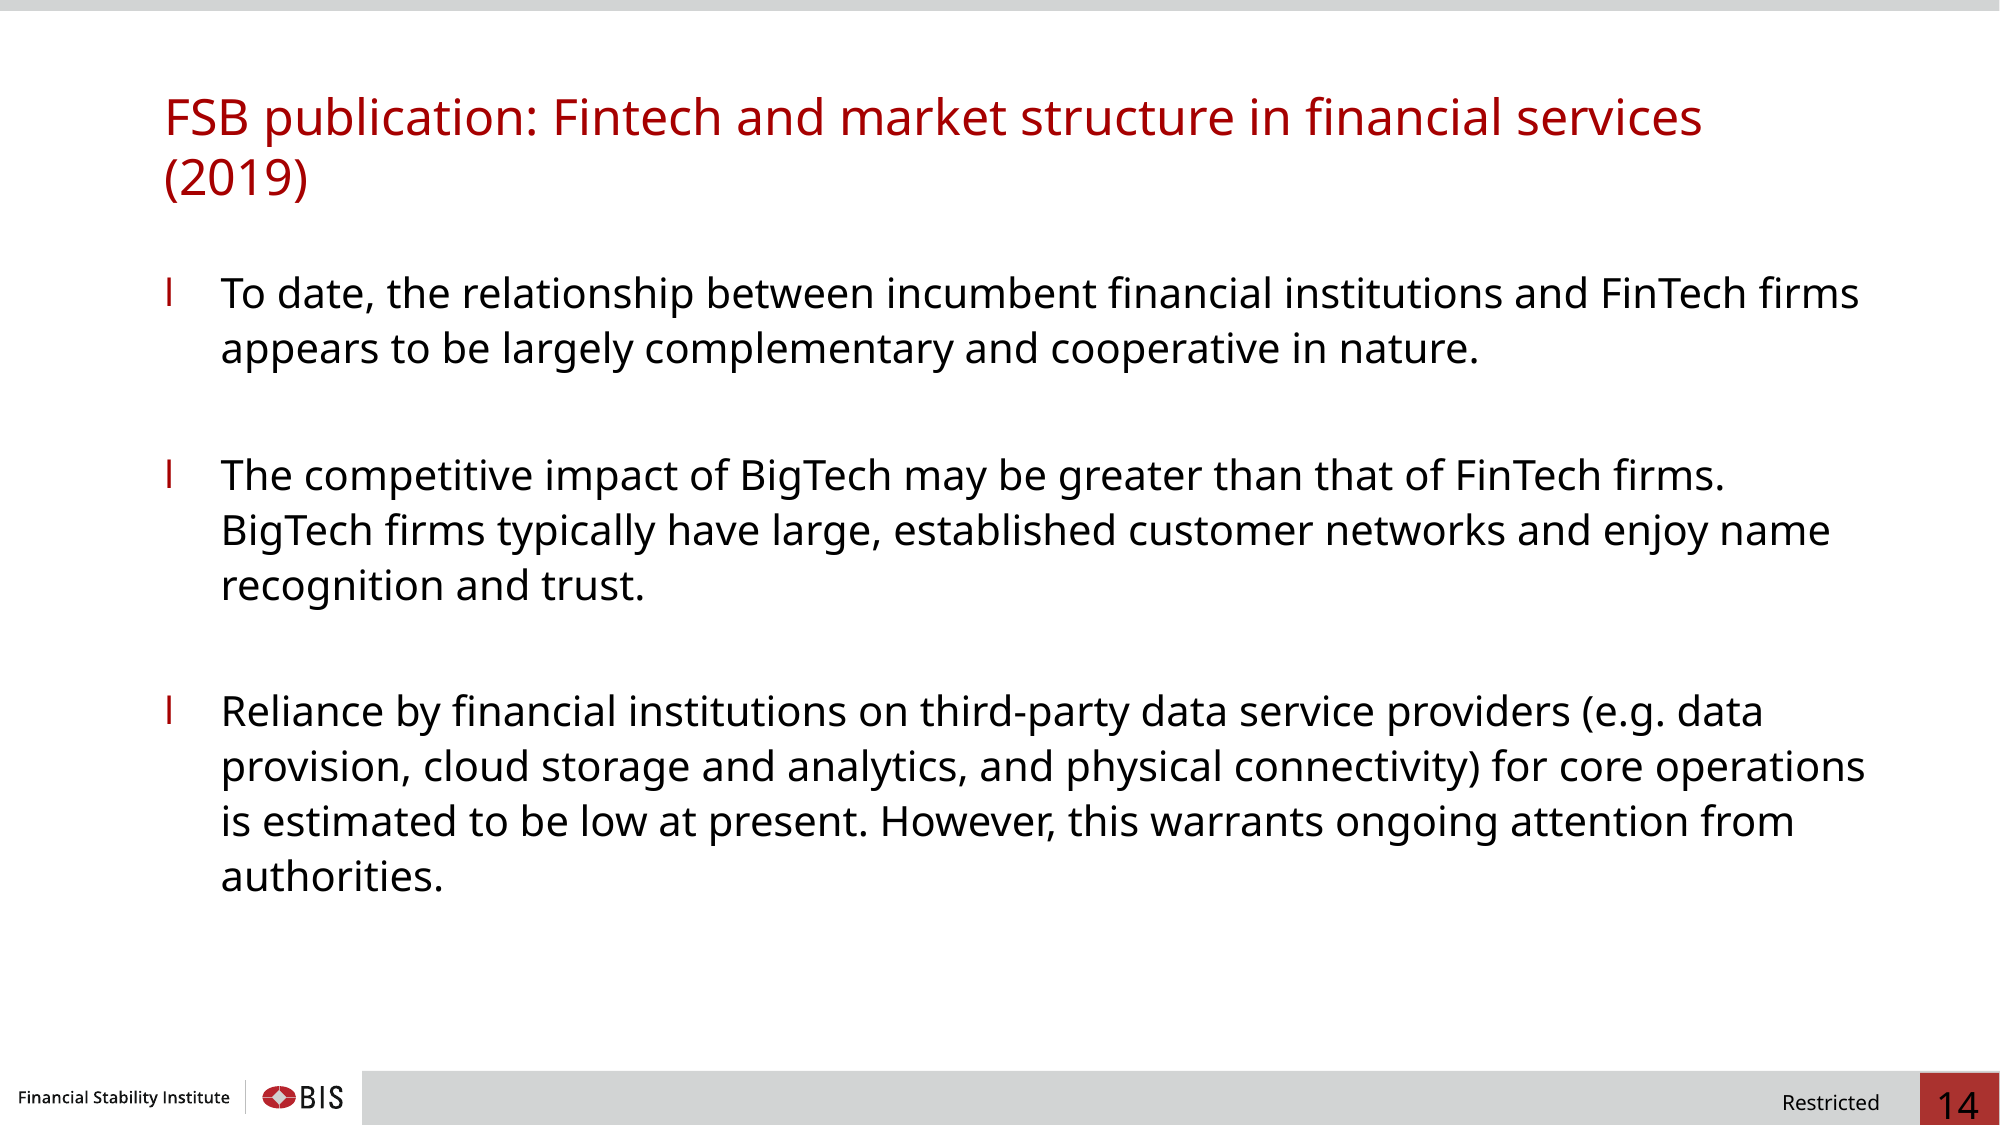

# FSB publication: Fintech and market structure in financial services (2019)
To date, the relationship between incumbent financial institutions and FinTech firms appears to be largely complementary and cooperative in nature.
The competitive impact of BigTech may be greater than that of FinTech firms. BigTech firms typically have large, established customer networks and enjoy name recognition and trust.
Reliance by financial institutions on third-party data service providers (e.g. data provision, cloud storage and analytics, and physical connectivity) for core operations is estimated to be low at present. However, this warrants ongoing attention from authorities.